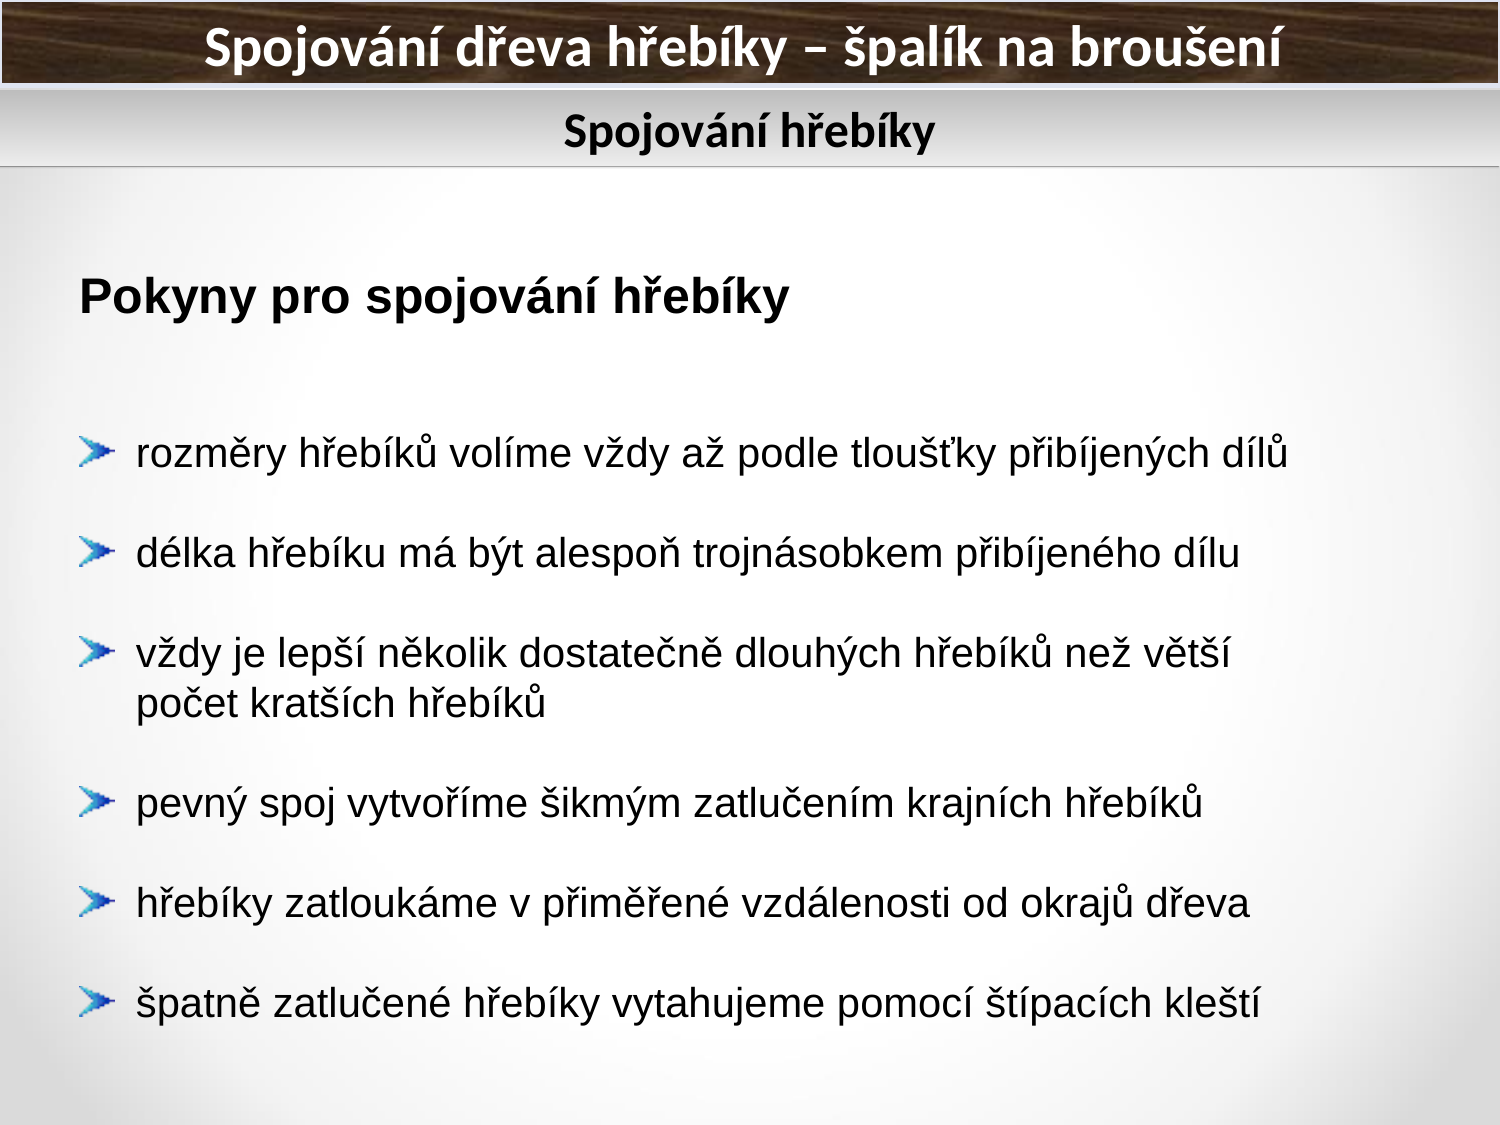

Spojování dřeva hřebíky – špalík na broušení
Spojování hřebíky
Pokyny pro spojování hřebíky
rozměry hřebíků volíme vždy až podle tloušťky přibíjených dílů
délka hřebíku má být alespoň trojnásobkem přibíjeného dílu
vždy je lepší několik dostatečně dlouhých hřebíků než větší počet kratších hřebíků
pevný spoj vytvoříme šikmým zatlučením krajních hřebíků
hřebíky zatloukáme v přiměřené vzdálenosti od okrajů dřeva
špatně zatlučené hřebíky vytahujeme pomocí štípacích kleští